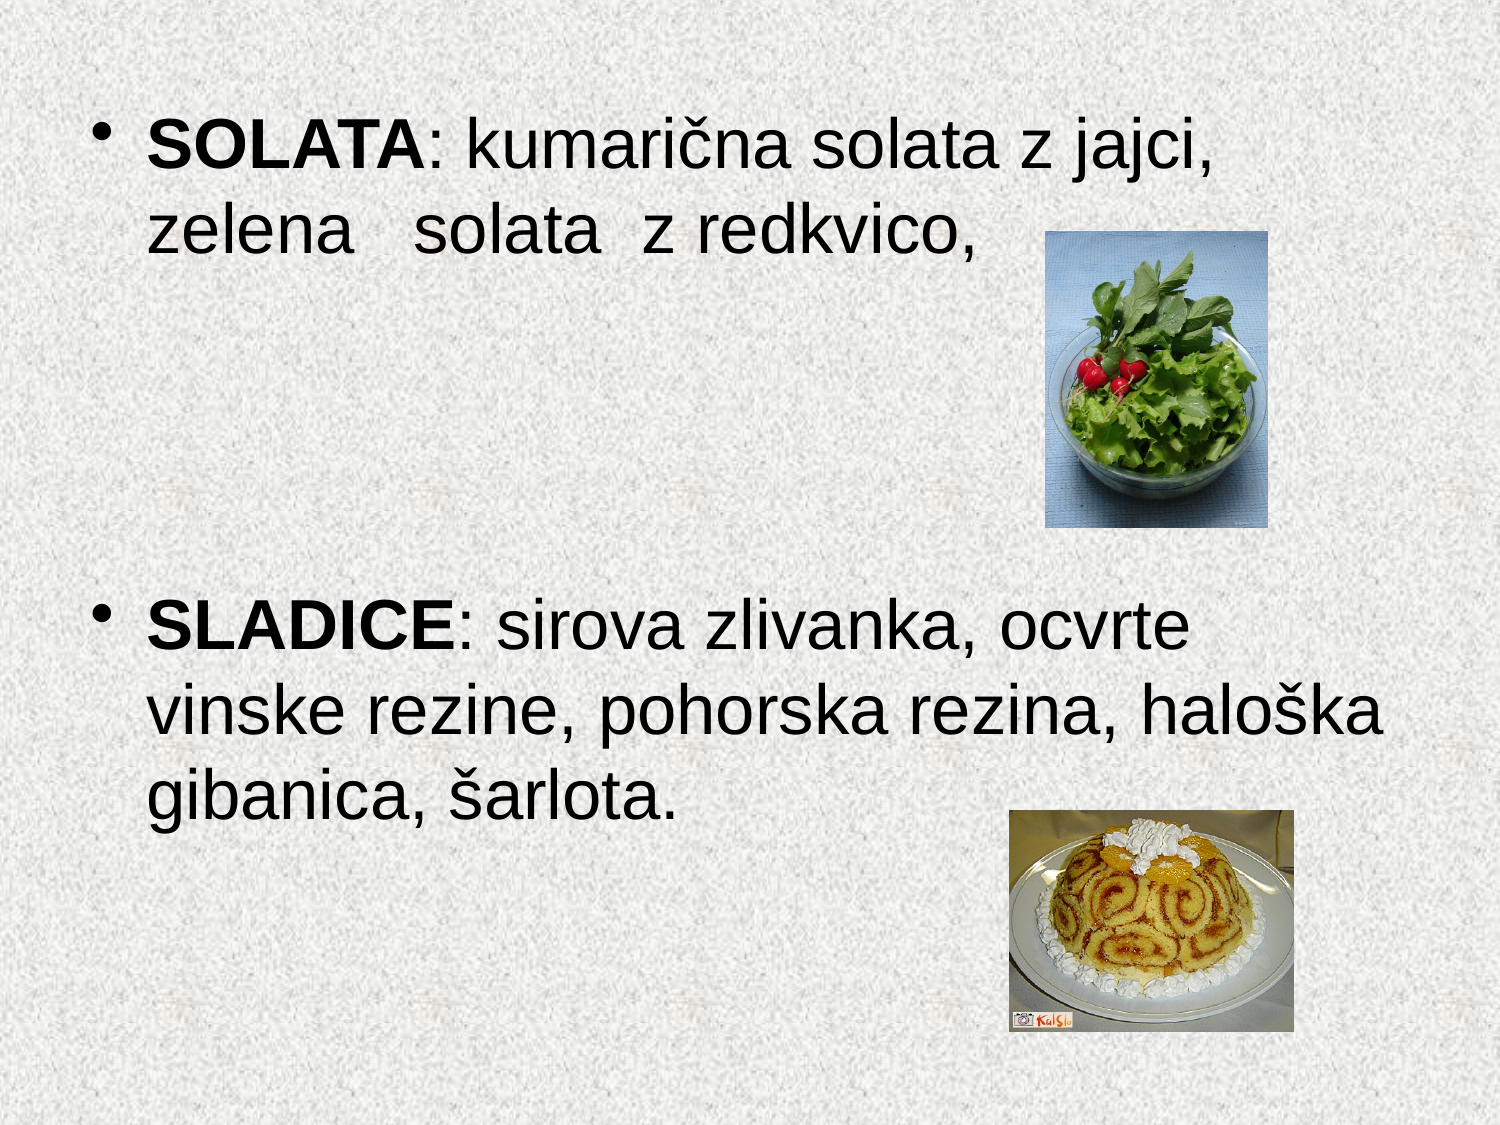

# SOLATA: kumarična solata z jajci, zelena   solata  z redkvico,
SLADICE: sirova zlivanka, ocvrte vinske rezine, pohorska rezina, haloška gibanica, šarlota.